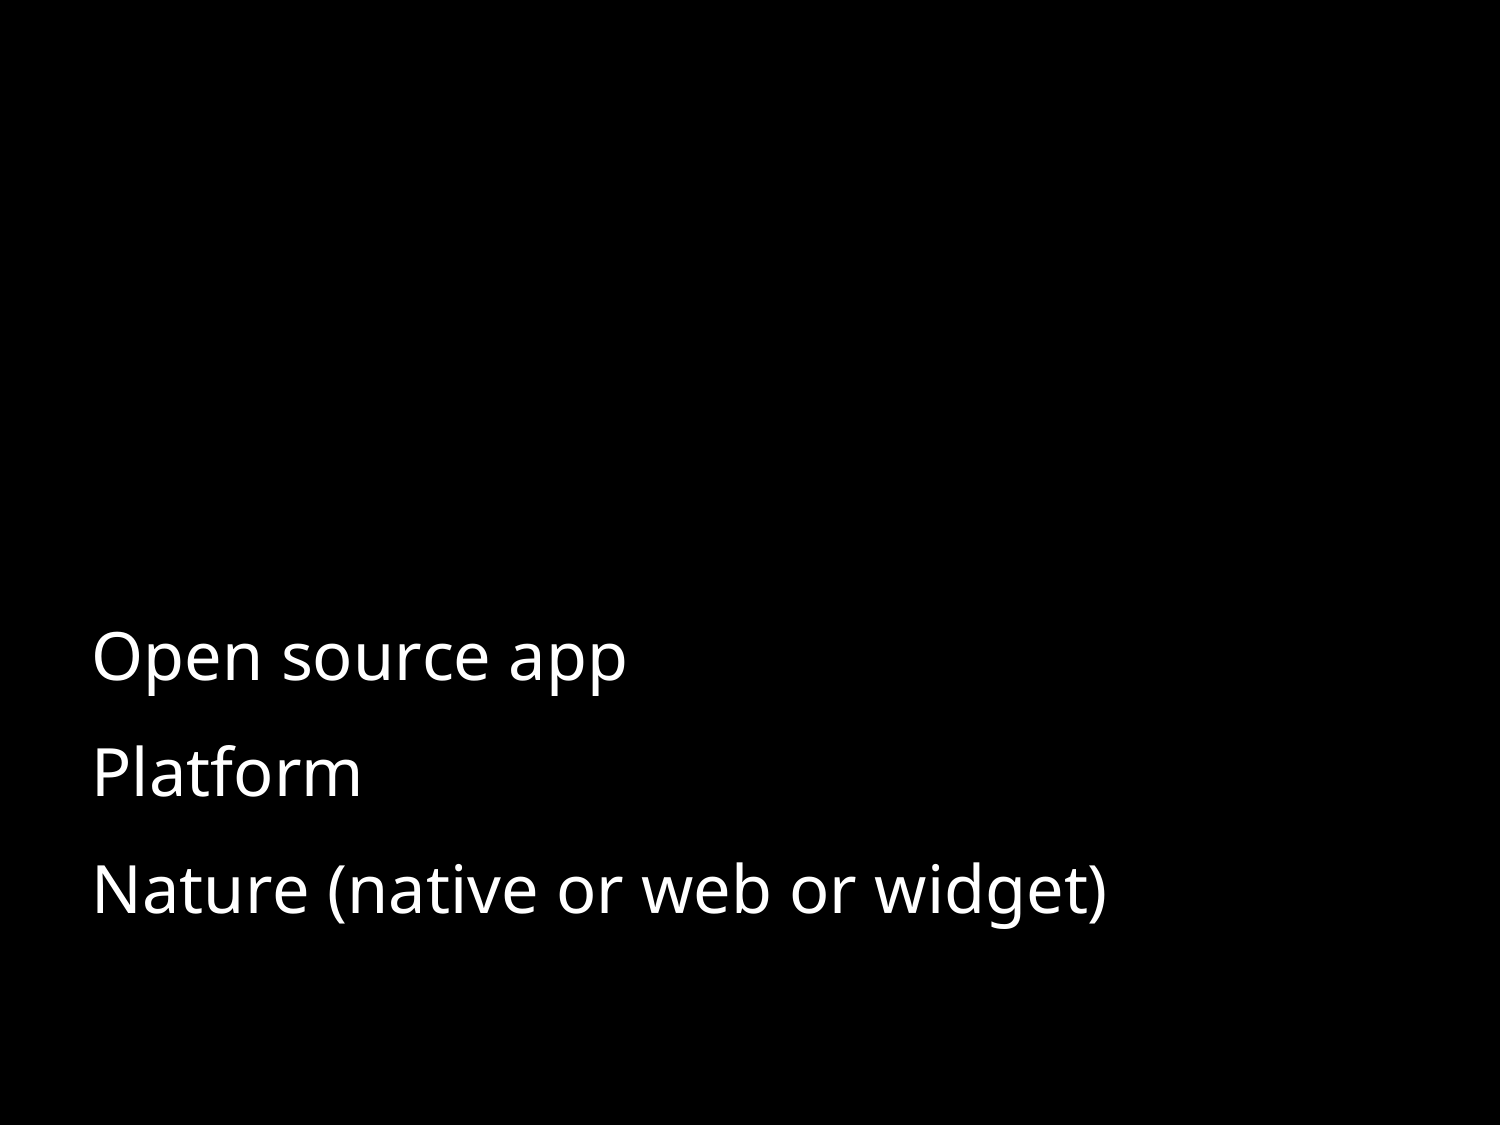

#
Open source app
Platform
Nature (native or web or widget)